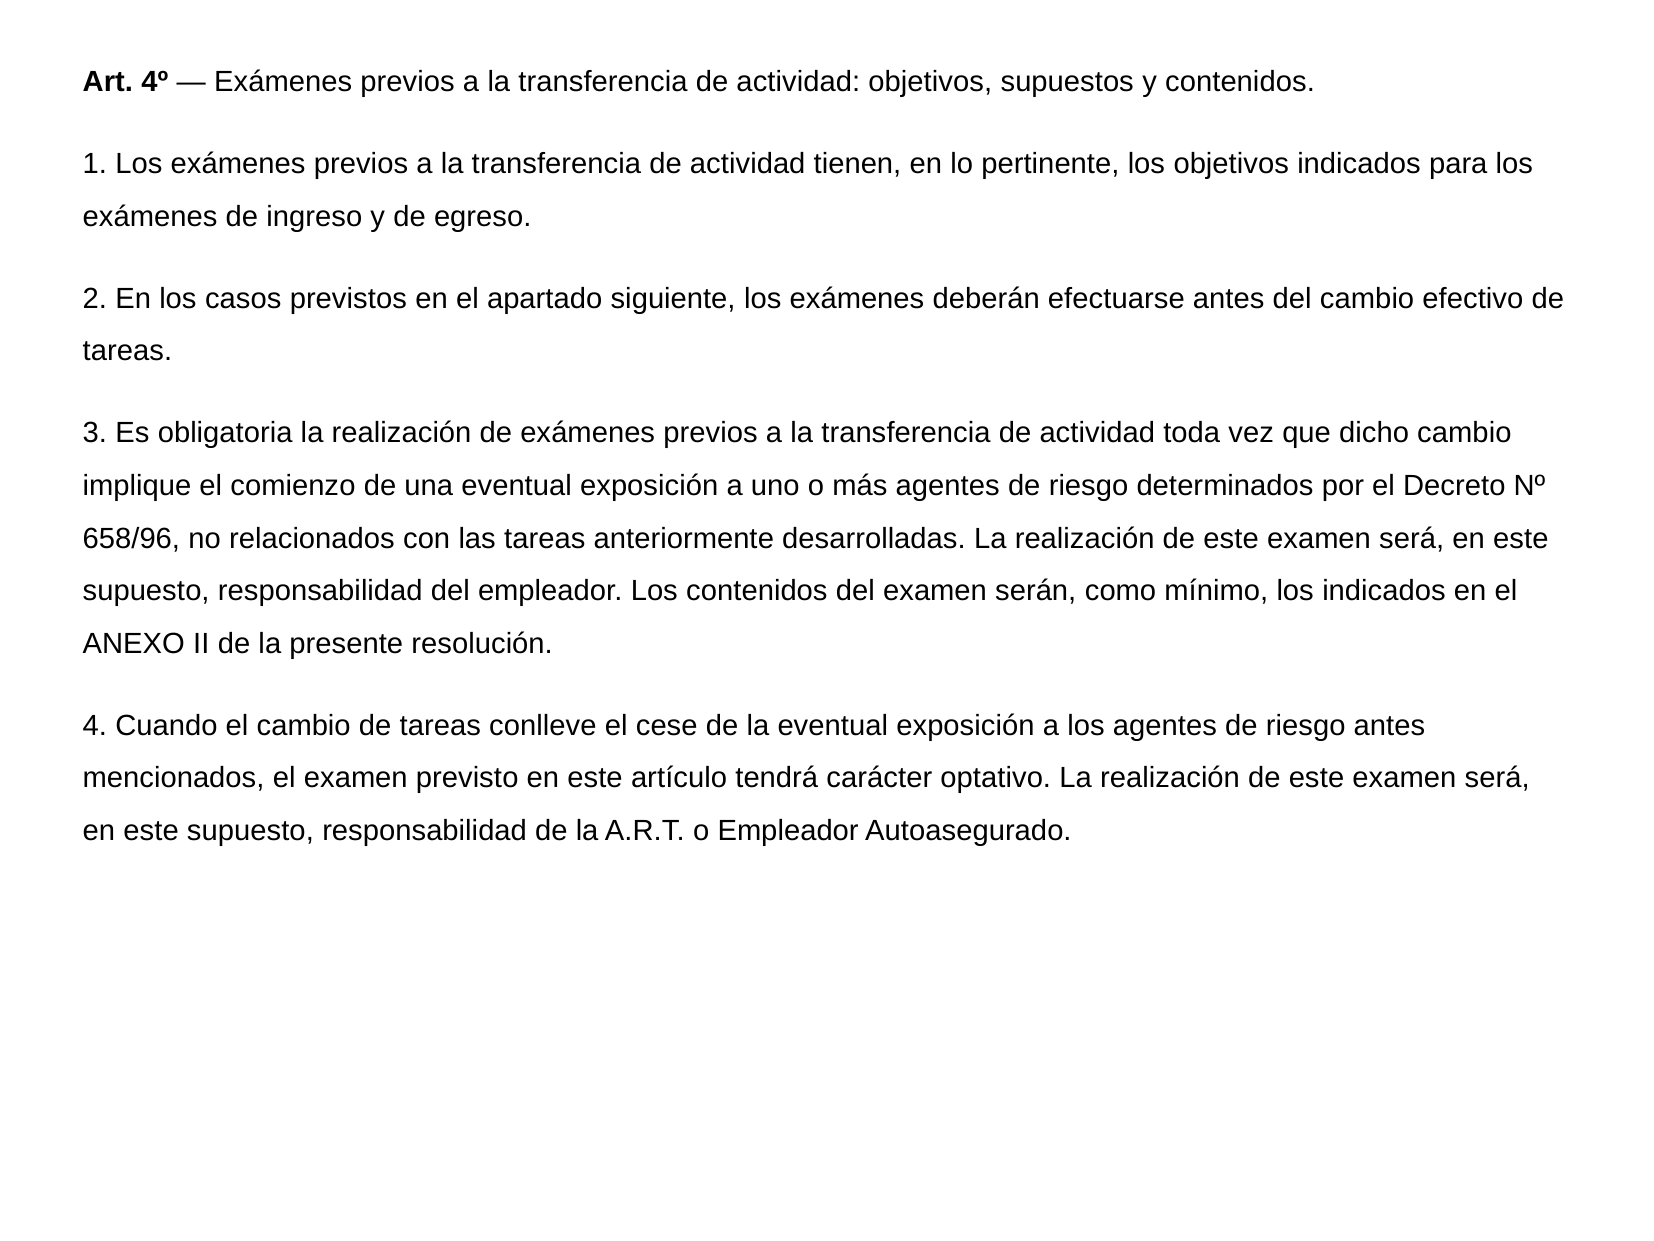

#
Art. 4º — Exámenes previos a la transferencia de actividad: objetivos, supuestos y contenidos.
1. Los exámenes previos a la transferencia de actividad tienen, en lo pertinente, los objetivos indicados para los exámenes de ingreso y de egreso.
2. En los casos previstos en el apartado siguiente, los exámenes deberán efectuarse antes del cambio efectivo de tareas.
3. Es obligatoria la realización de exámenes previos a la transferencia de actividad toda vez que dicho cambio implique el comienzo de una eventual exposición a uno o más agentes de riesgo determinados por el Decreto Nº 658/96, no relacionados con las tareas anteriormente desarrolladas. La realización de este examen será, en este supuesto, responsabilidad del empleador. Los contenidos del examen serán, como mínimo, los indicados en el ANEXO II de la presente resolución.
4. Cuando el cambio de tareas conlleve el cese de la eventual exposición a los agentes de riesgo antes mencionados, el examen previsto en este artículo tendrá carácter optativo. La realización de este examen será, en este supuesto, responsabilidad de la A.R.T. o Empleador Autoasegurado.